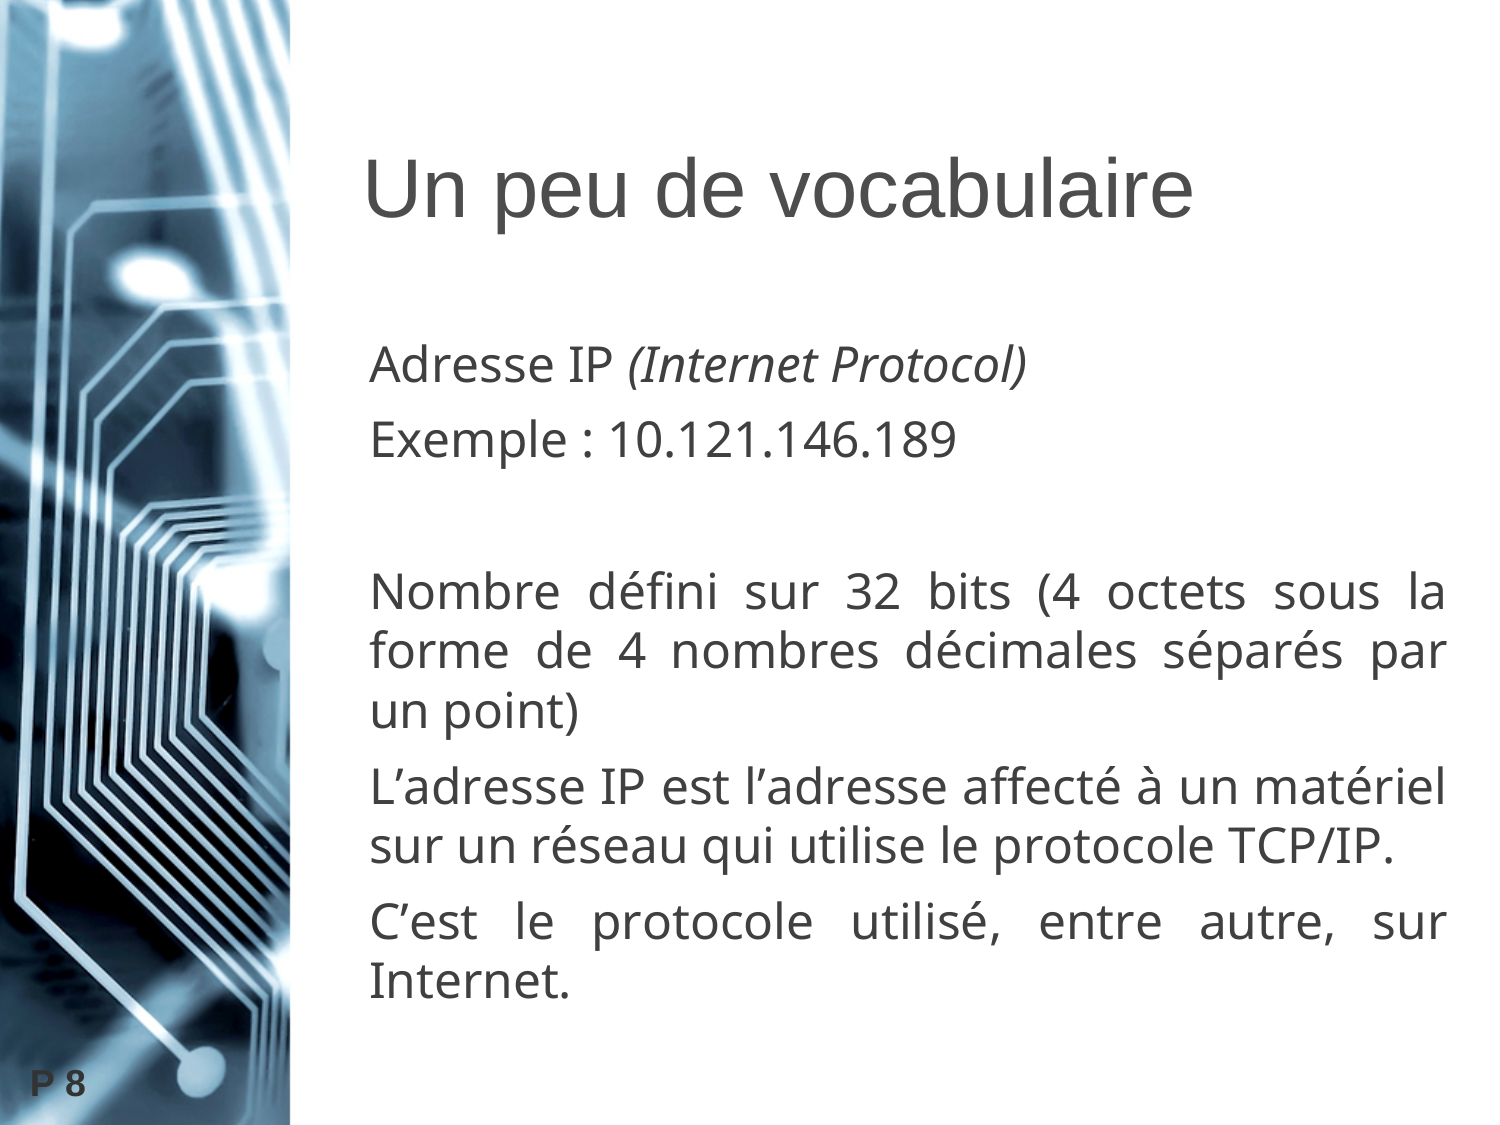

# Un peu de vocabulaire
Adresse IP (Internet Protocol)
Exemple : 10.121.146.189
Nombre défini sur 32 bits (4 octets sous la forme de 4 nombres décimales séparés par un point)
L’adresse IP est l’adresse affecté à un matériel sur un réseau qui utilise le protocole TCP/IP.
C’est le protocole utilisé, entre autre, sur Internet.